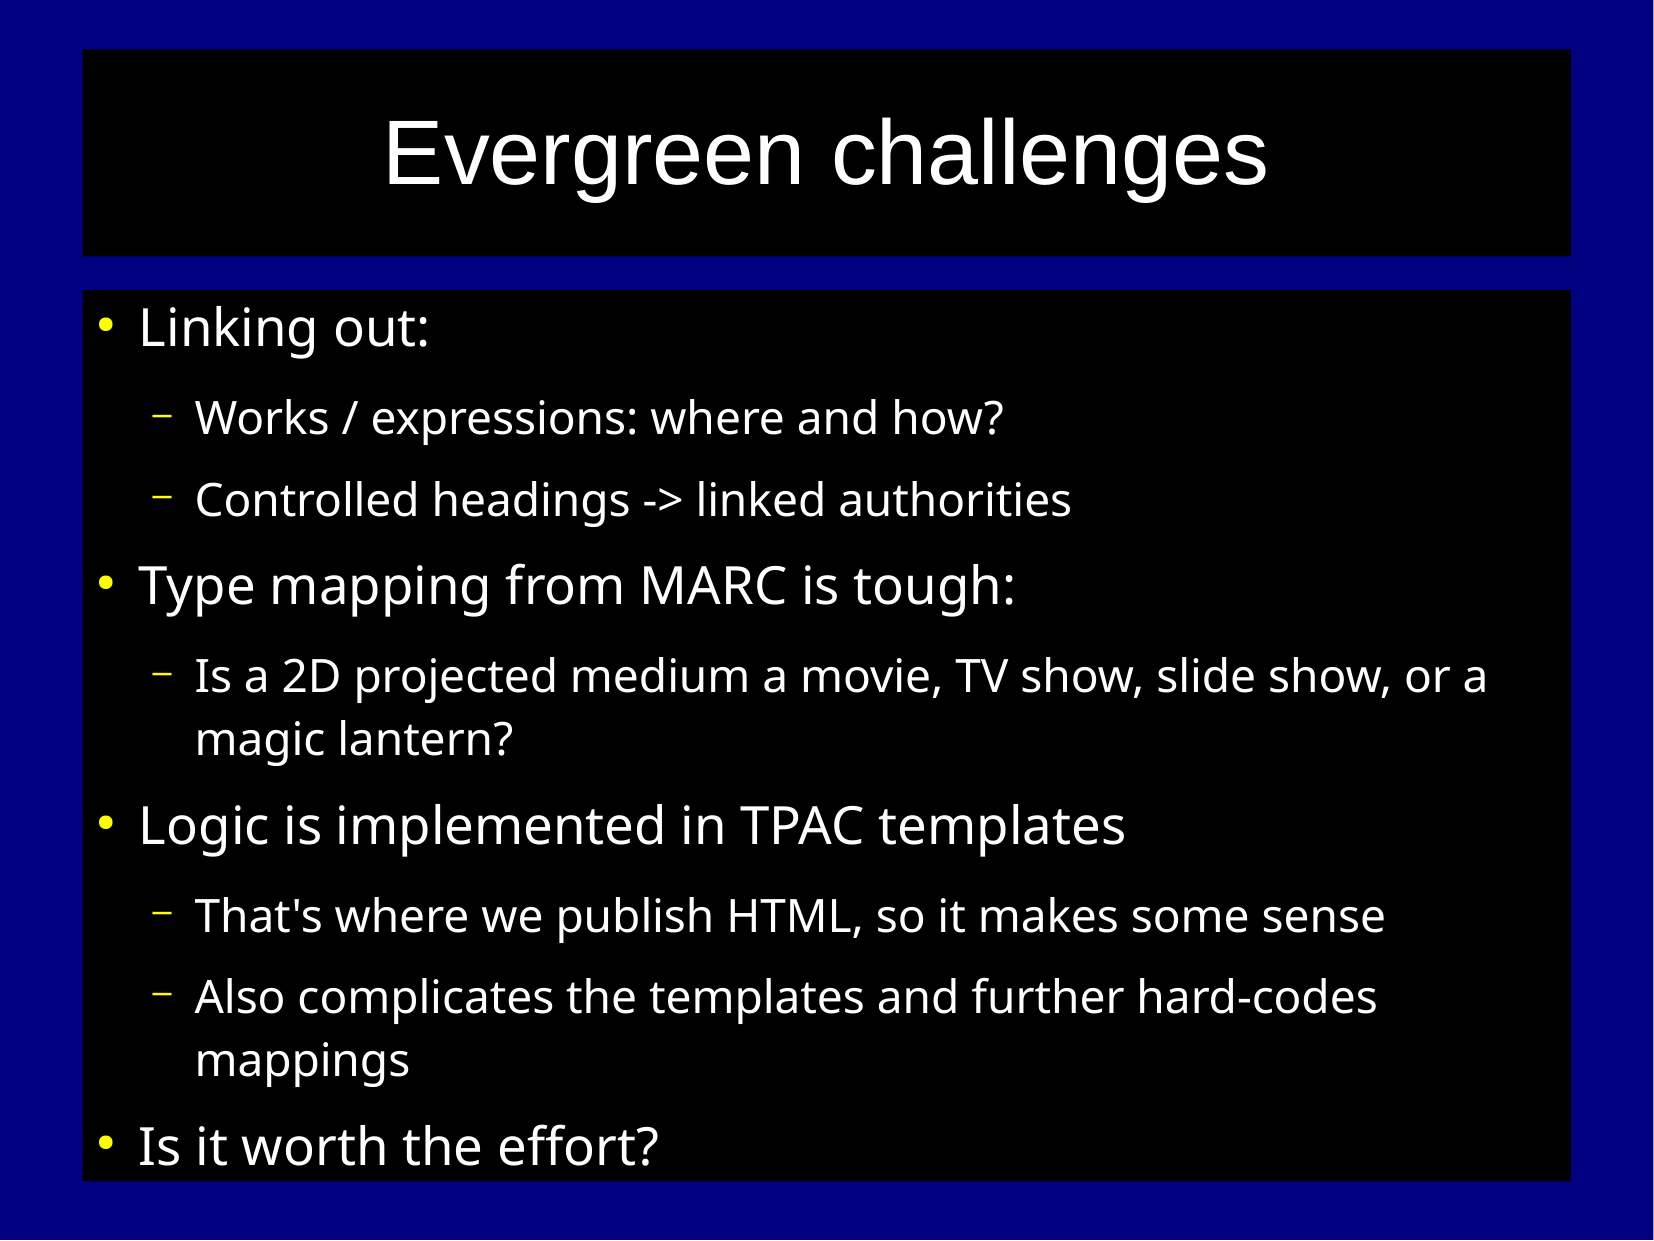

# Evergreen challenges
Linking out:
Works / expressions: where and how?
Controlled headings -> linked authorities
Type mapping from MARC is tough:
Is a 2D projected medium a movie, TV show, slide show, or a magic lantern?
Logic is implemented in TPAC templates
That's where we publish HTML, so it makes some sense
Also complicates the templates and further hard-codes mappings
Is it worth the effort?